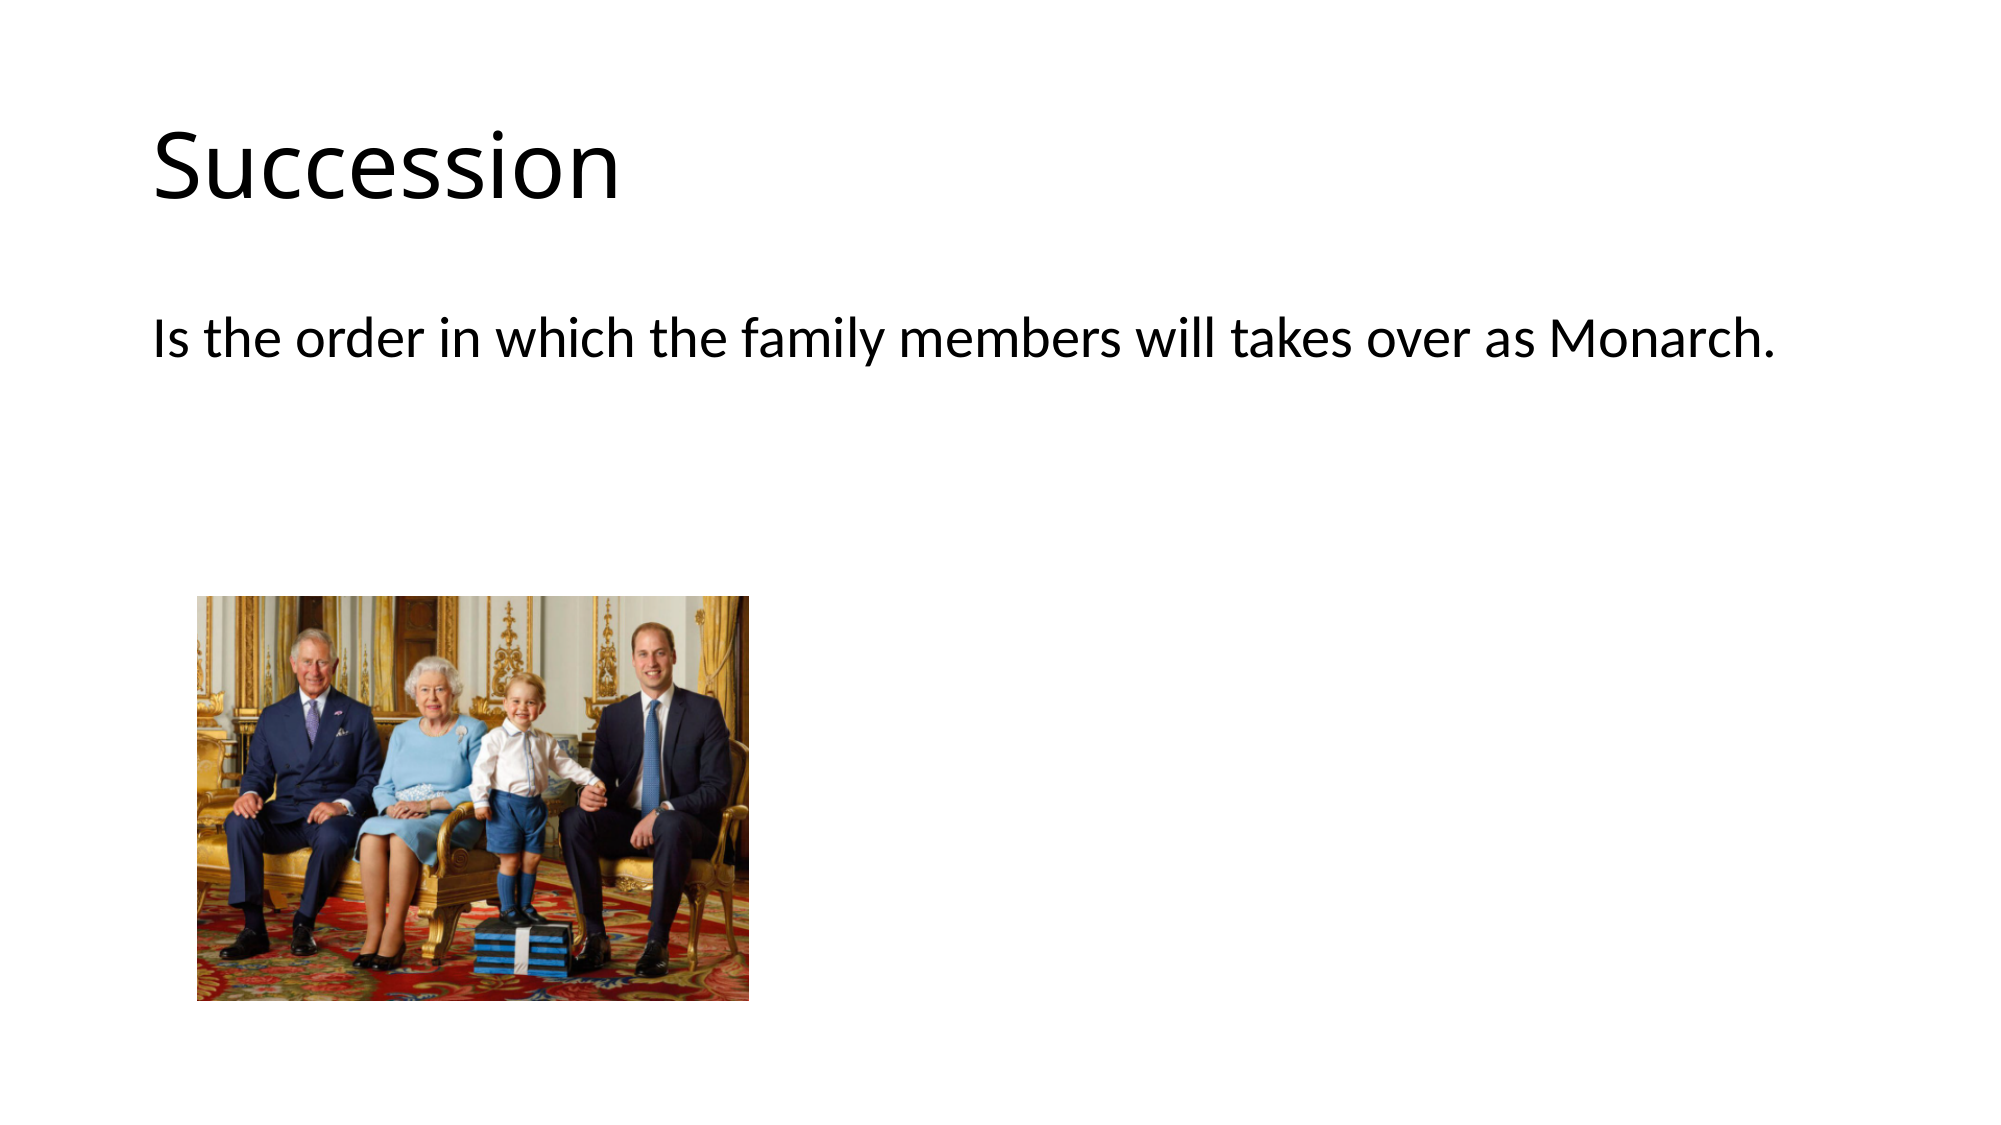

# Succession
Is the order in which the family members will takes over as Monarch.